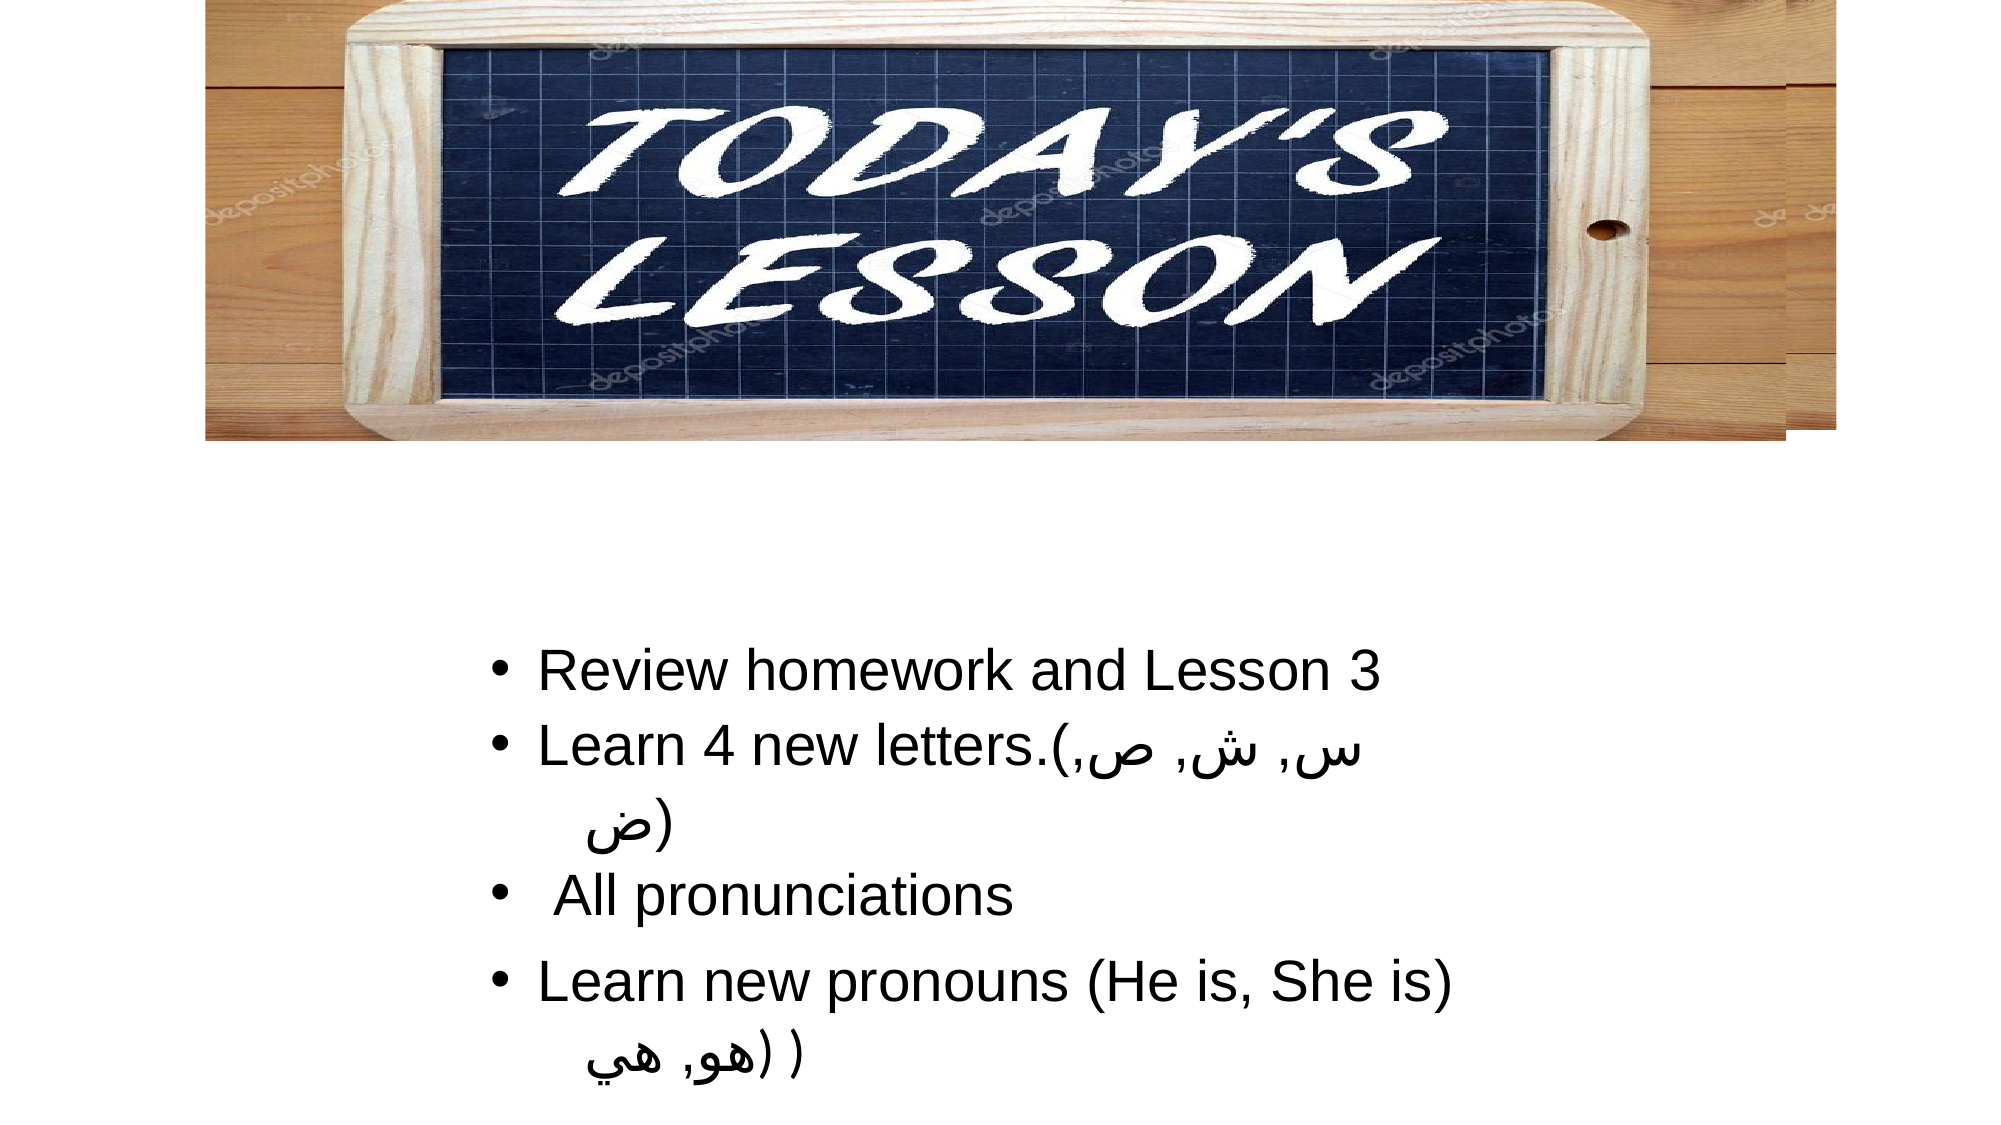

Review homework and Lesson 3
Learn 4 new letters.(س, ش, ص, ض)
 All pronunciations
Learn new pronouns (He is, She is) هو, هي) )